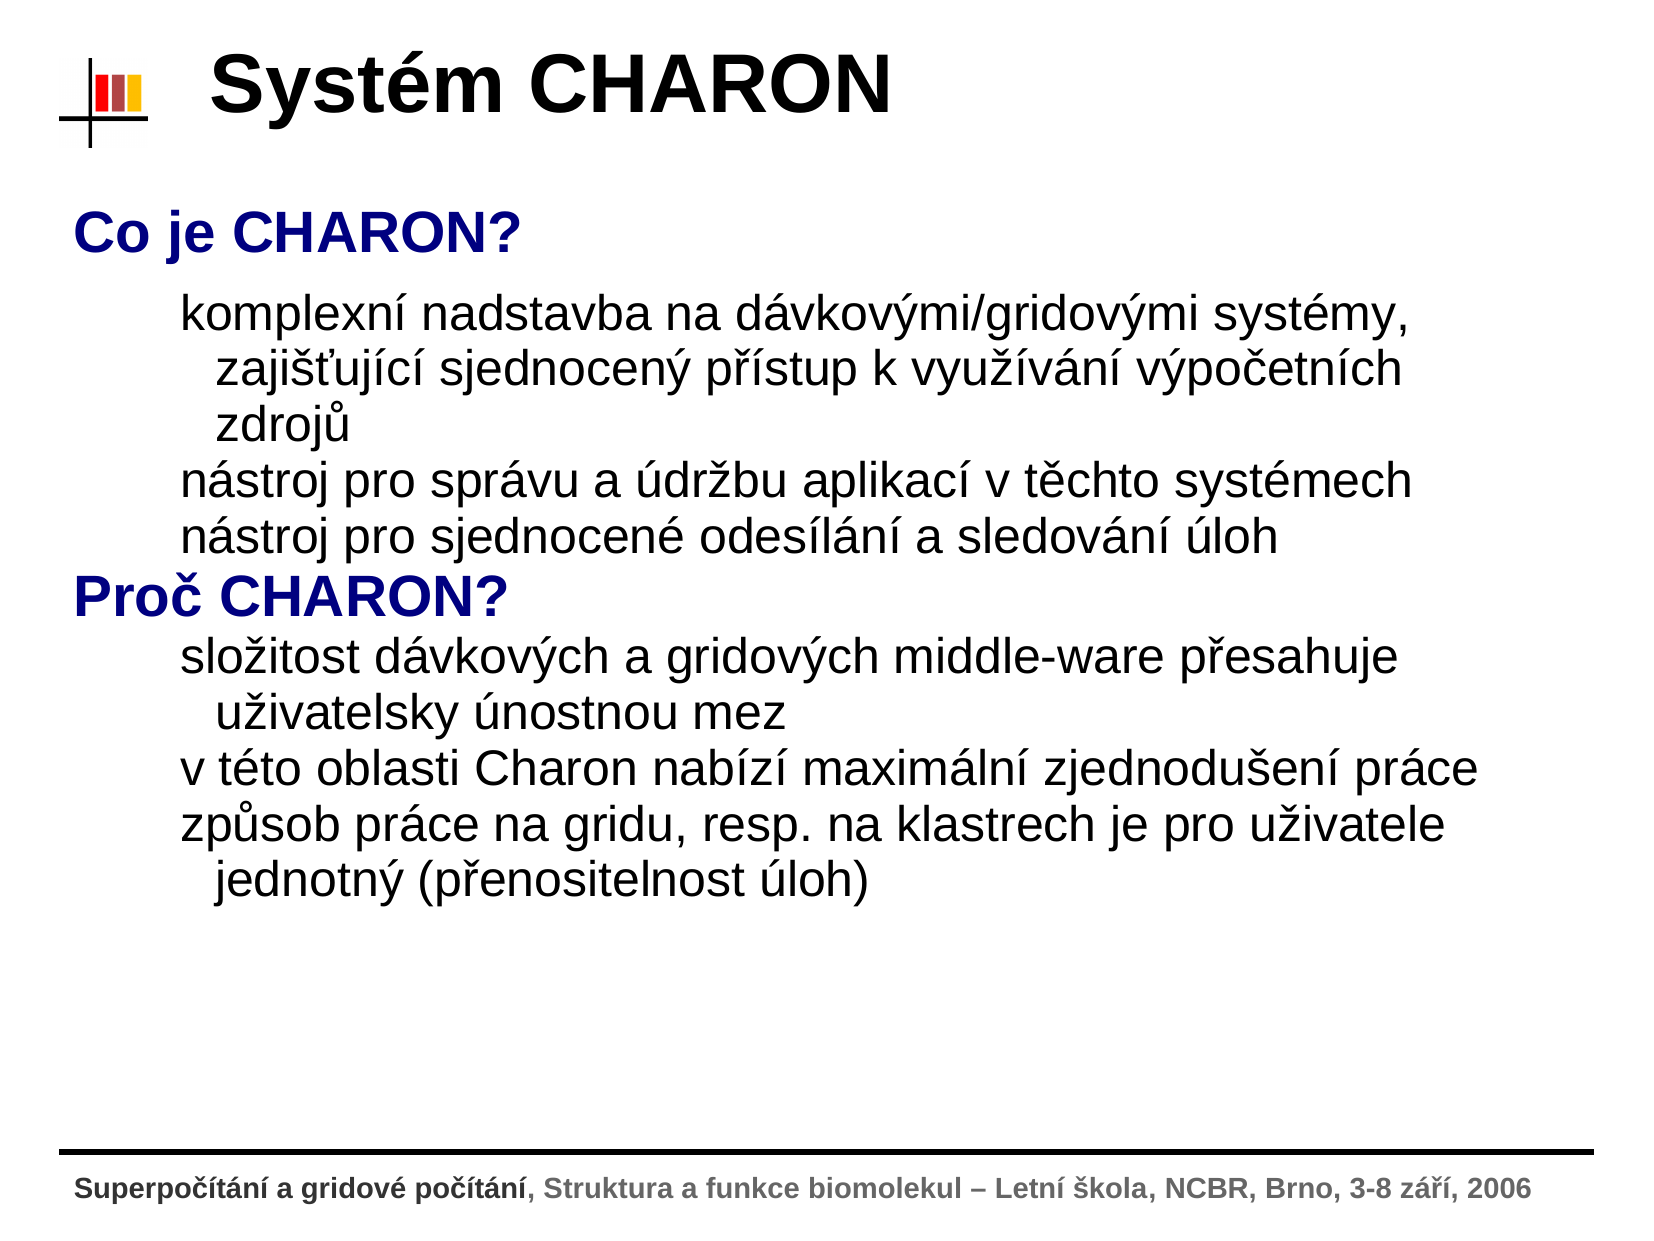

Systém CHARON
Co je CHARON?
komplexní nadstavba na dávkovými/gridovými systémy, zajišťující sjednocený přístup k využívání výpočetních zdrojů
nástroj pro správu a údržbu aplikací v těchto systémech
nástroj pro sjednocené odesílání a sledování úloh
Proč CHARON?
složitost dávkových a gridových middle-ware přesahuje uživatelsky únostnou mez
v této oblasti Charon nabízí maximální zjednodušení práce
způsob práce na gridu, resp. na klastrech je pro uživatele jednotný (přenositelnost úloh)
Superpočítání a gridové počítání, Struktura a funkce biomolekul – Letní škola, NCBR, Brno, 3-8 září, 2006